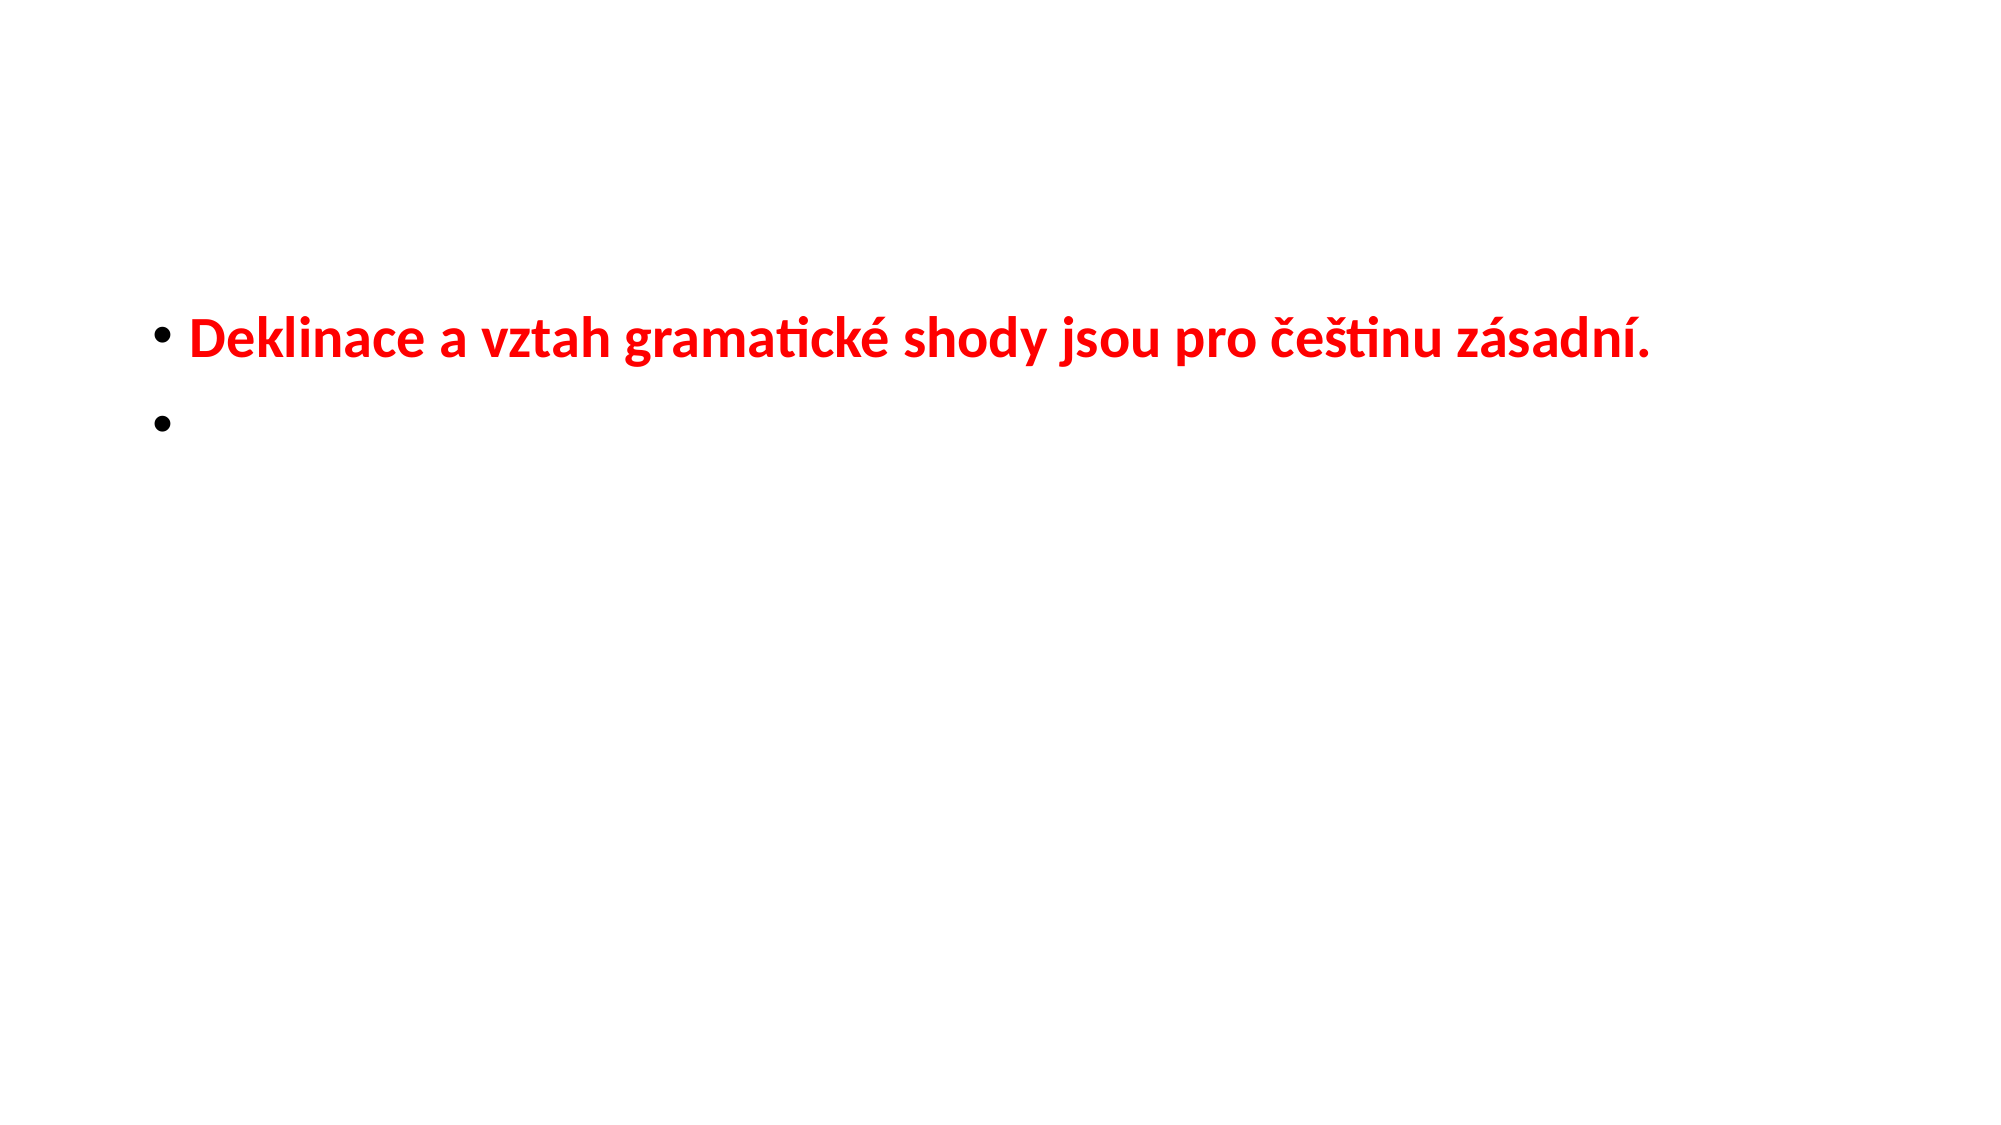

#
Deklinace a vztah gramatické shody jsou pro češtinu zásadní.